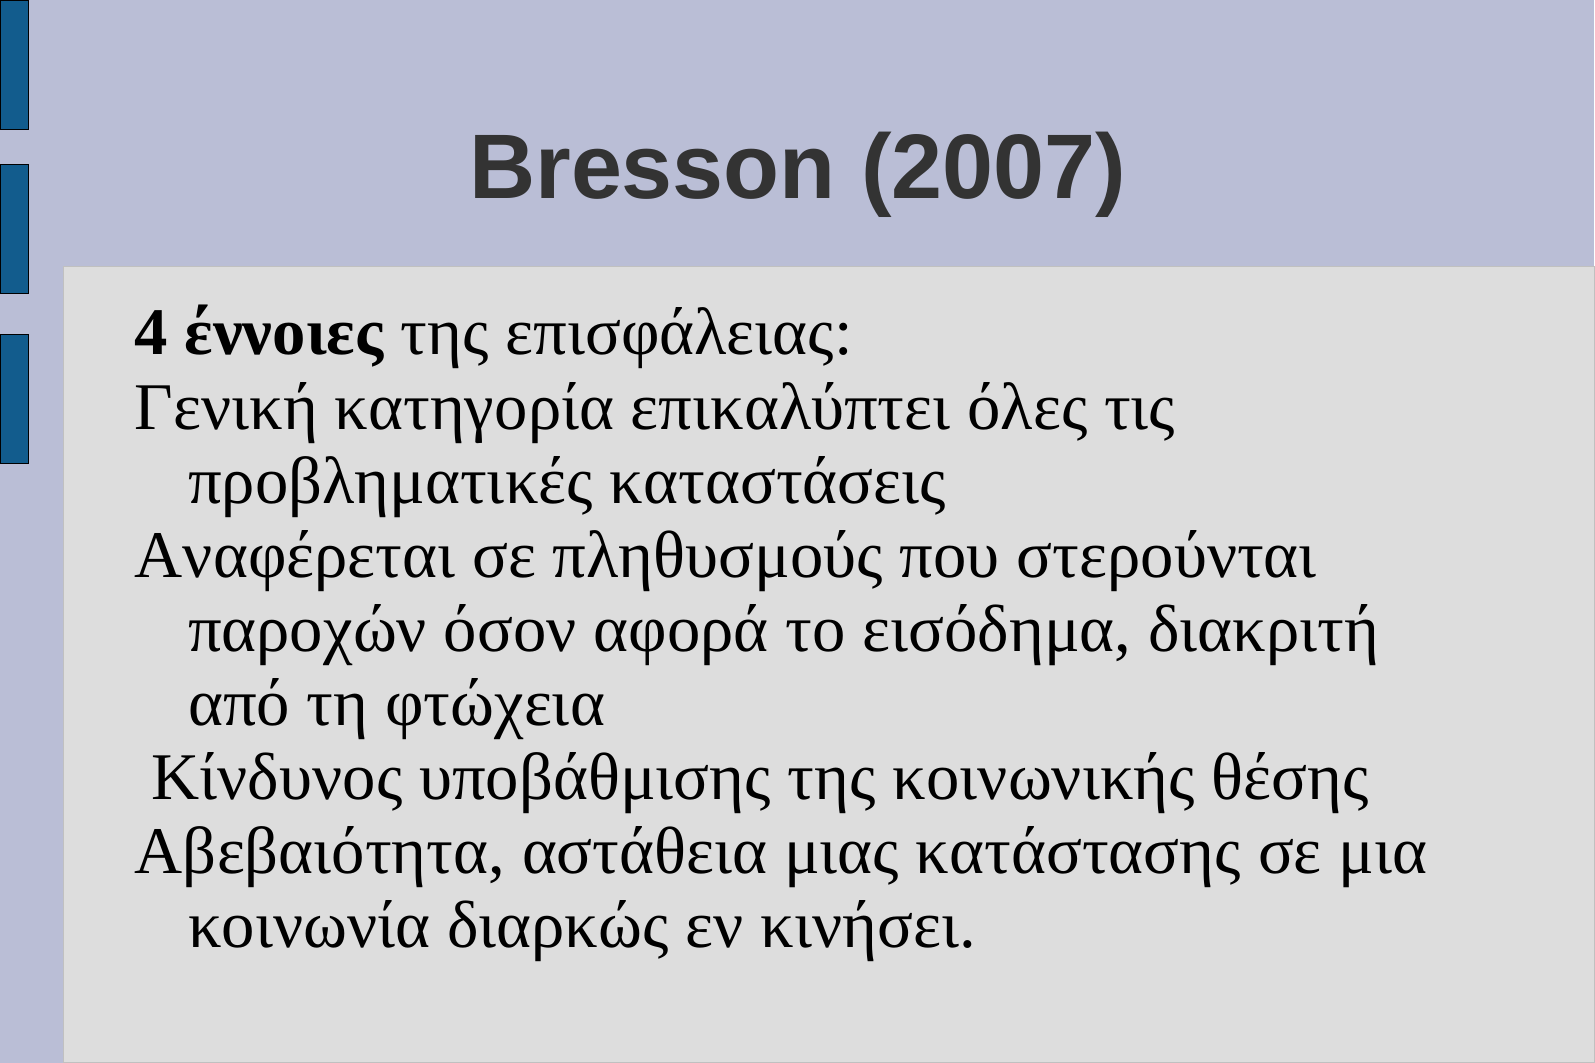

# Bresson (2007)
4 έννοιες της επισφάλειας:
Γενική κατηγορία επικαλύπτει όλες τις προβληματικές καταστάσεις
Αναφέρεται σε πληθυσμούς που στερούνται παροχών όσον αφορά το εισόδημα, διακριτή από τη φτώχεια
 Κίνδυνος υποβάθμισης της κοινωνικής θέσης
Αβεβαιότητα, αστάθεια μιας κατάστασης σε μια κοινωνία διαρκώς εν κινήσει.